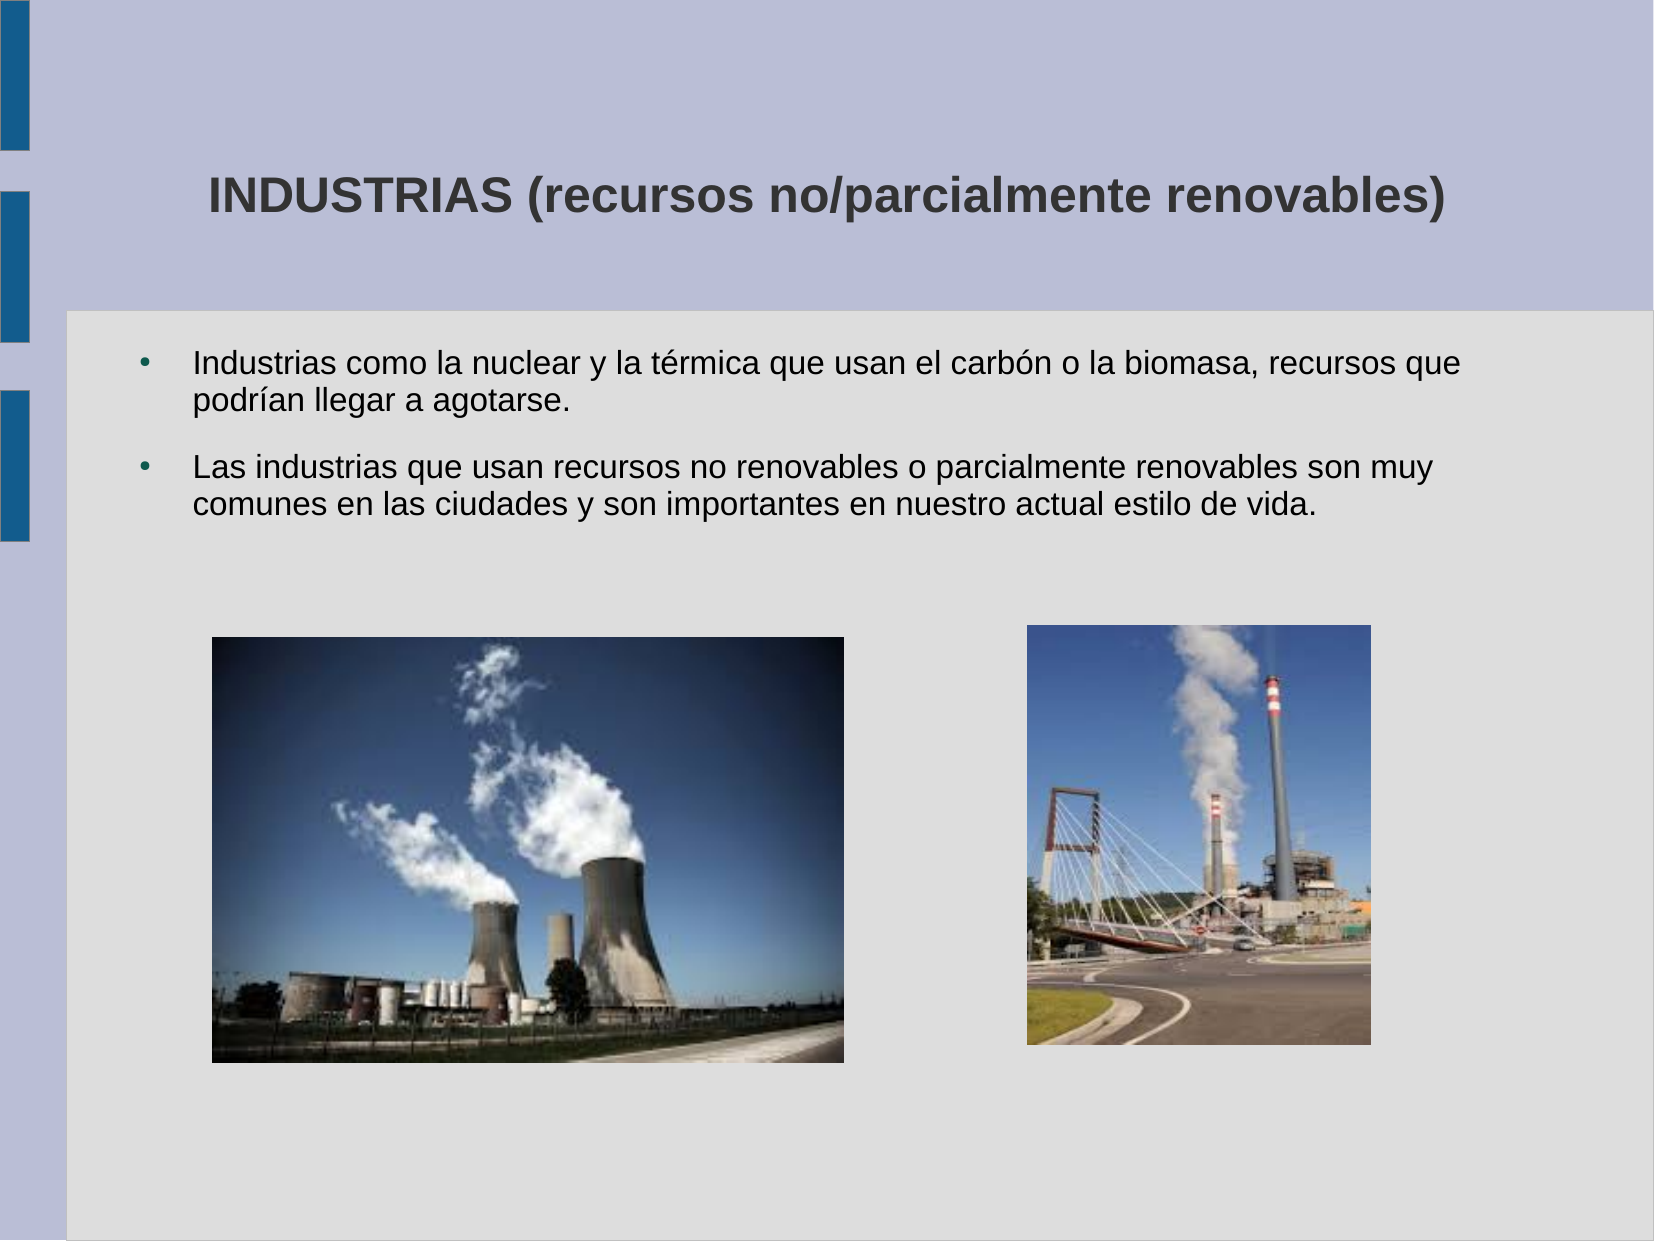

# INDUSTRIAS (recursos no/parcialmente renovables)
Industrias como la nuclear y la térmica que usan el carbón o la biomasa, recursos que podrían llegar a agotarse.
Las industrias que usan recursos no renovables o parcialmente renovables son muy comunes en las ciudades y son importantes en nuestro actual estilo de vida.